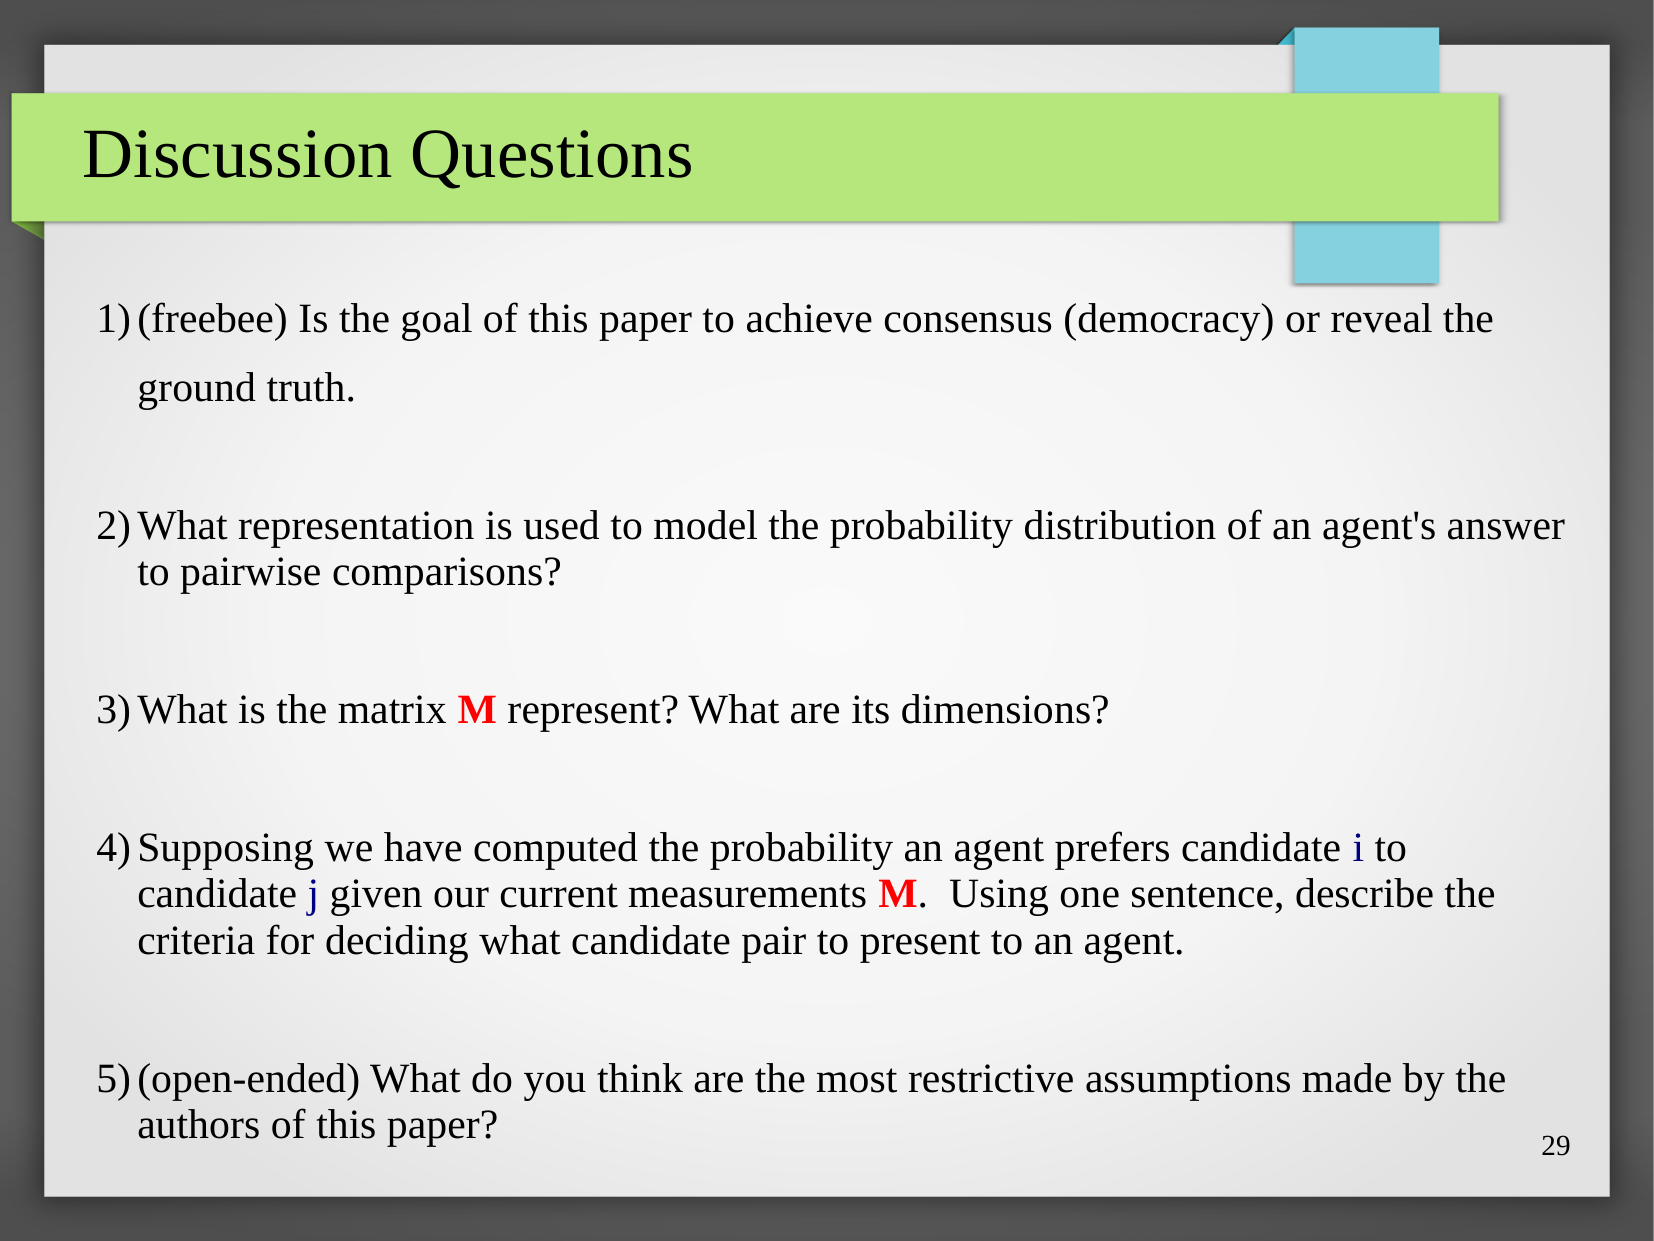

# Discussion Questions
(freebee) Is the goal of this paper to achieve consensus (democracy) or reveal the
ground truth.
What representation is used to model the probability distribution of an agent's answer to pairwise comparisons?
What is the matrix M represent? What are its dimensions?
Supposing we have computed the probability an agent prefers candidate i to candidate j given our current measurements M. Using one sentence, describe the criteria for deciding what candidate pair to present to an agent.
(open-ended) What do you think are the most restrictive assumptions made by the authors of this paper?
29